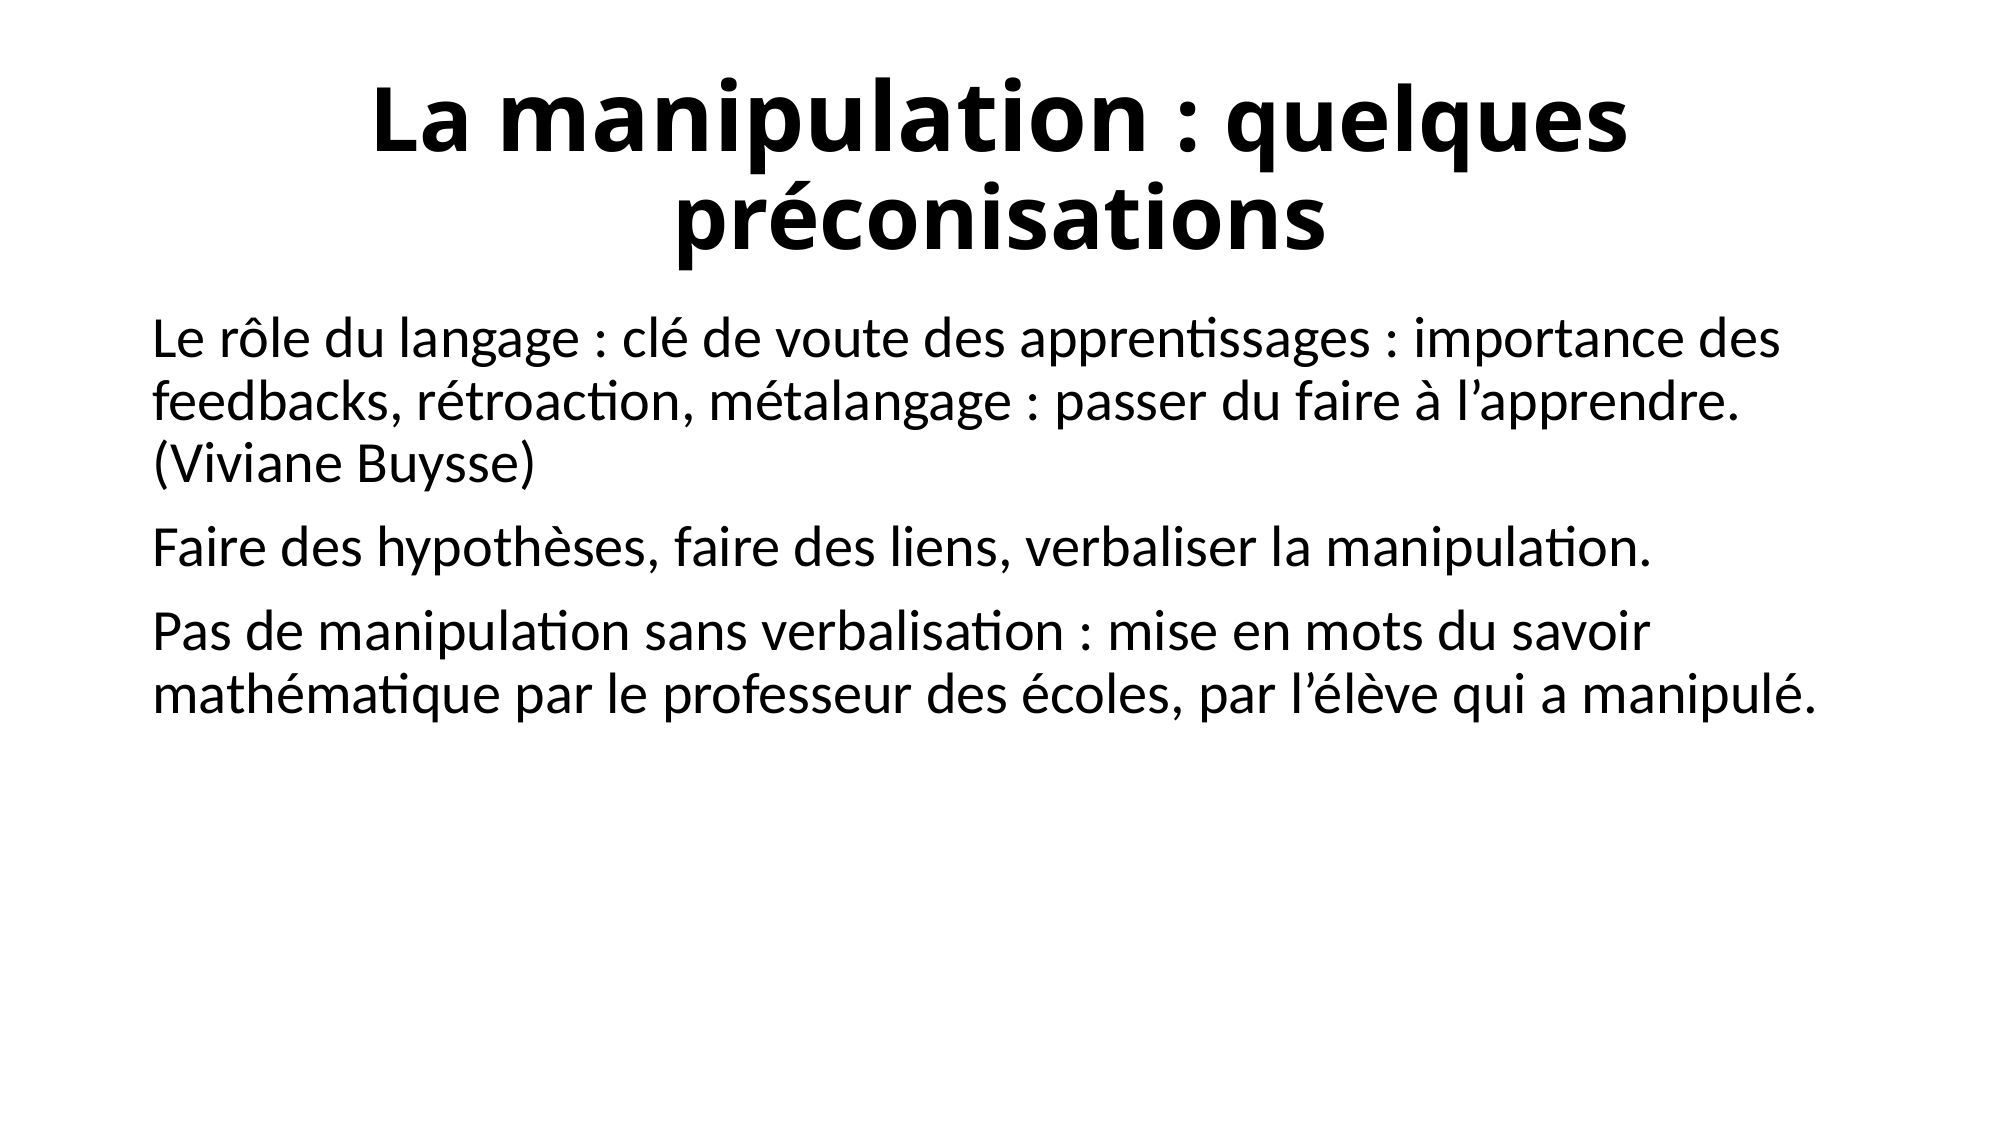

# La manipulation : quelques préconisations
Le rôle du langage : clé de voute des apprentissages : importance des feedbacks, rétroaction, métalangage : passer du faire à l’apprendre. (Viviane Buysse)
Faire des hypothèses, faire des liens, verbaliser la manipulation.
Pas de manipulation sans verbalisation : mise en mots du savoir mathématique par le professeur des écoles, par l’élève qui a manipulé.